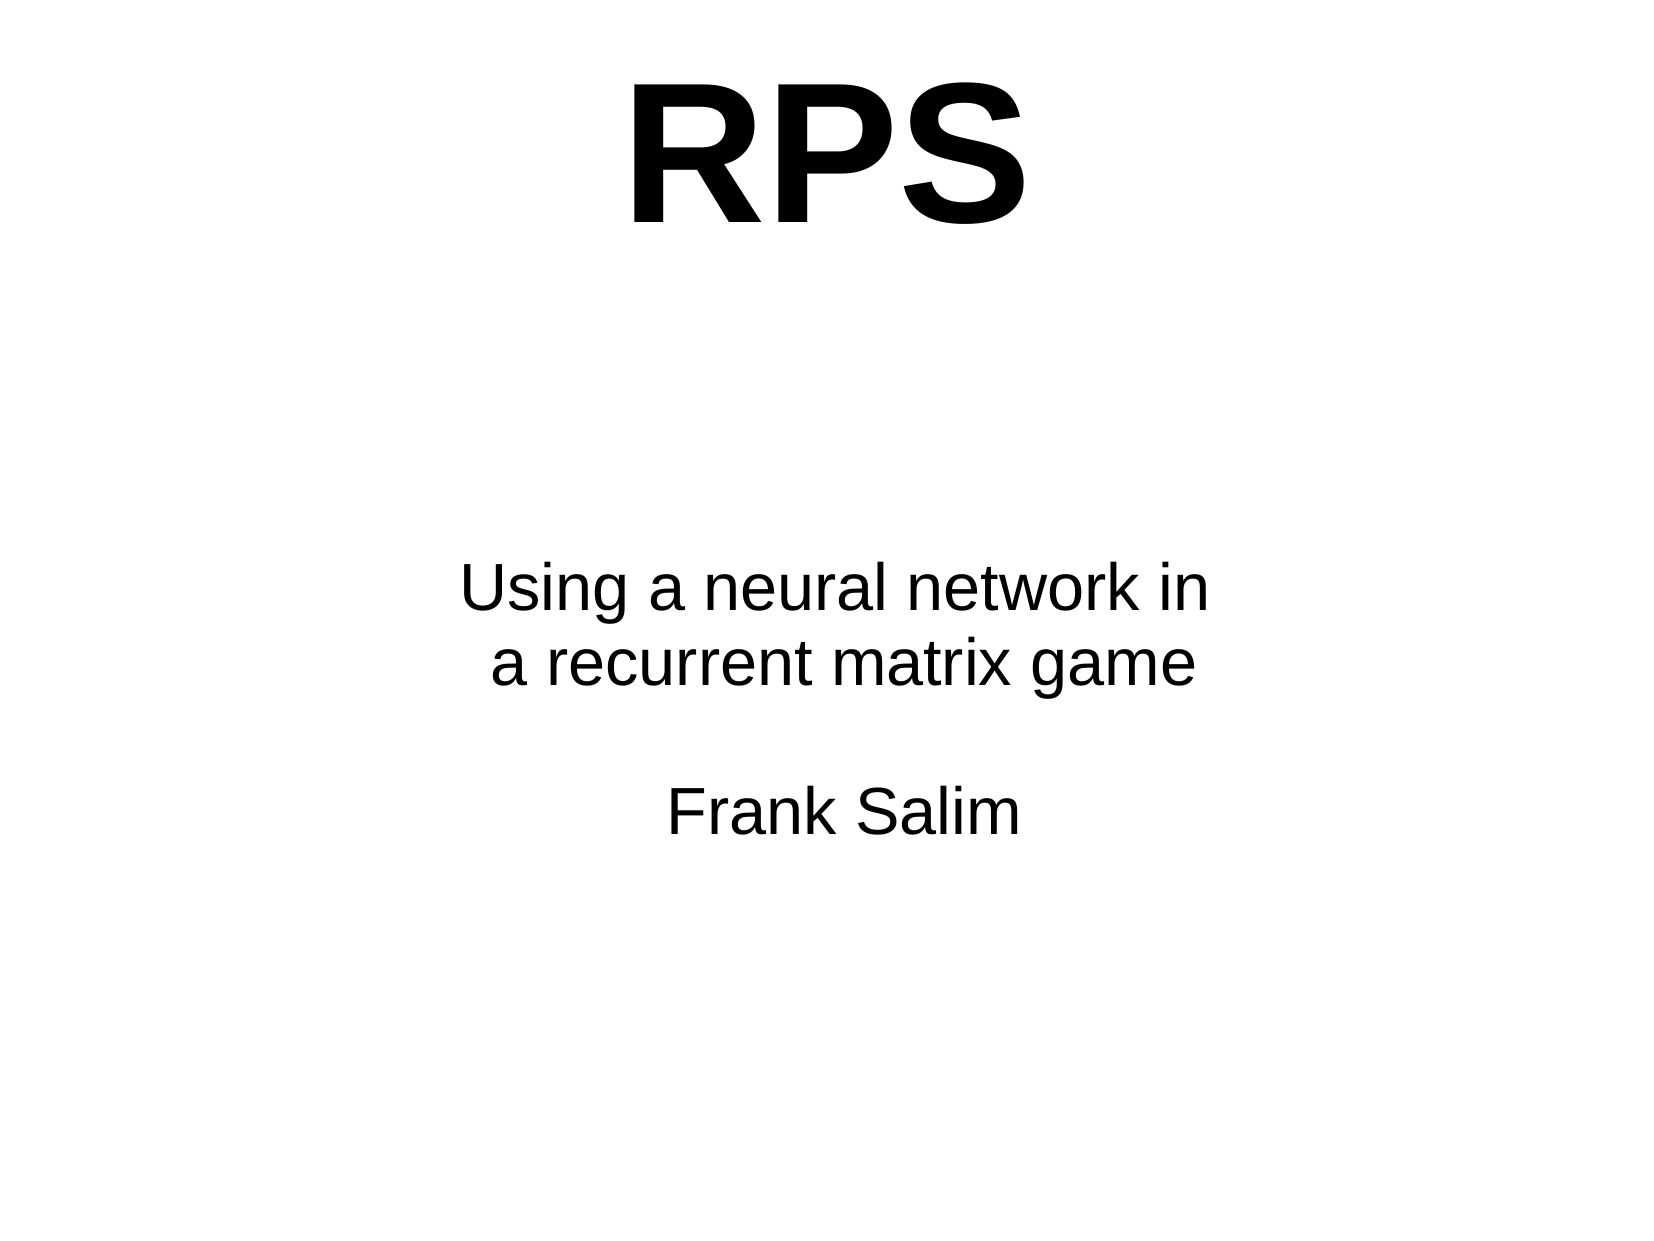

# RPS
Using a neural network in
a recurrent matrix game
Frank Salim